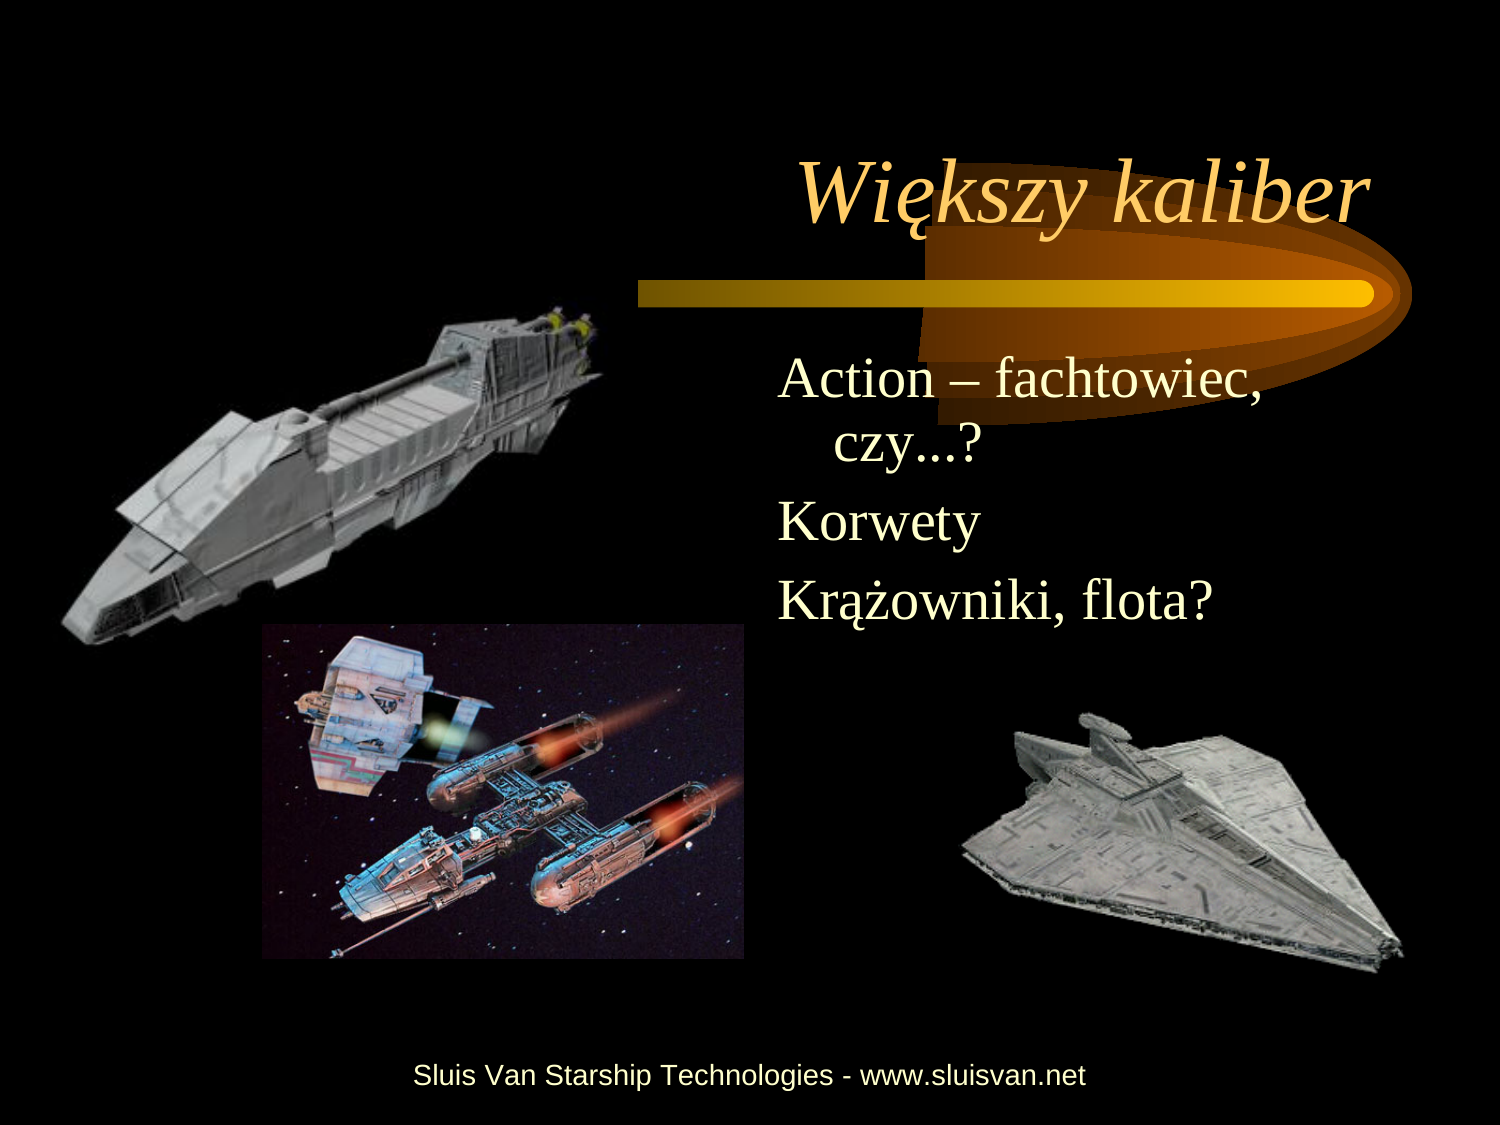

# Większy kaliber
Action – fachtowiec, czy...?
Korwety
Krążowniki, flota?
Sluis Van Starship Technologies - www.sluisvan.net